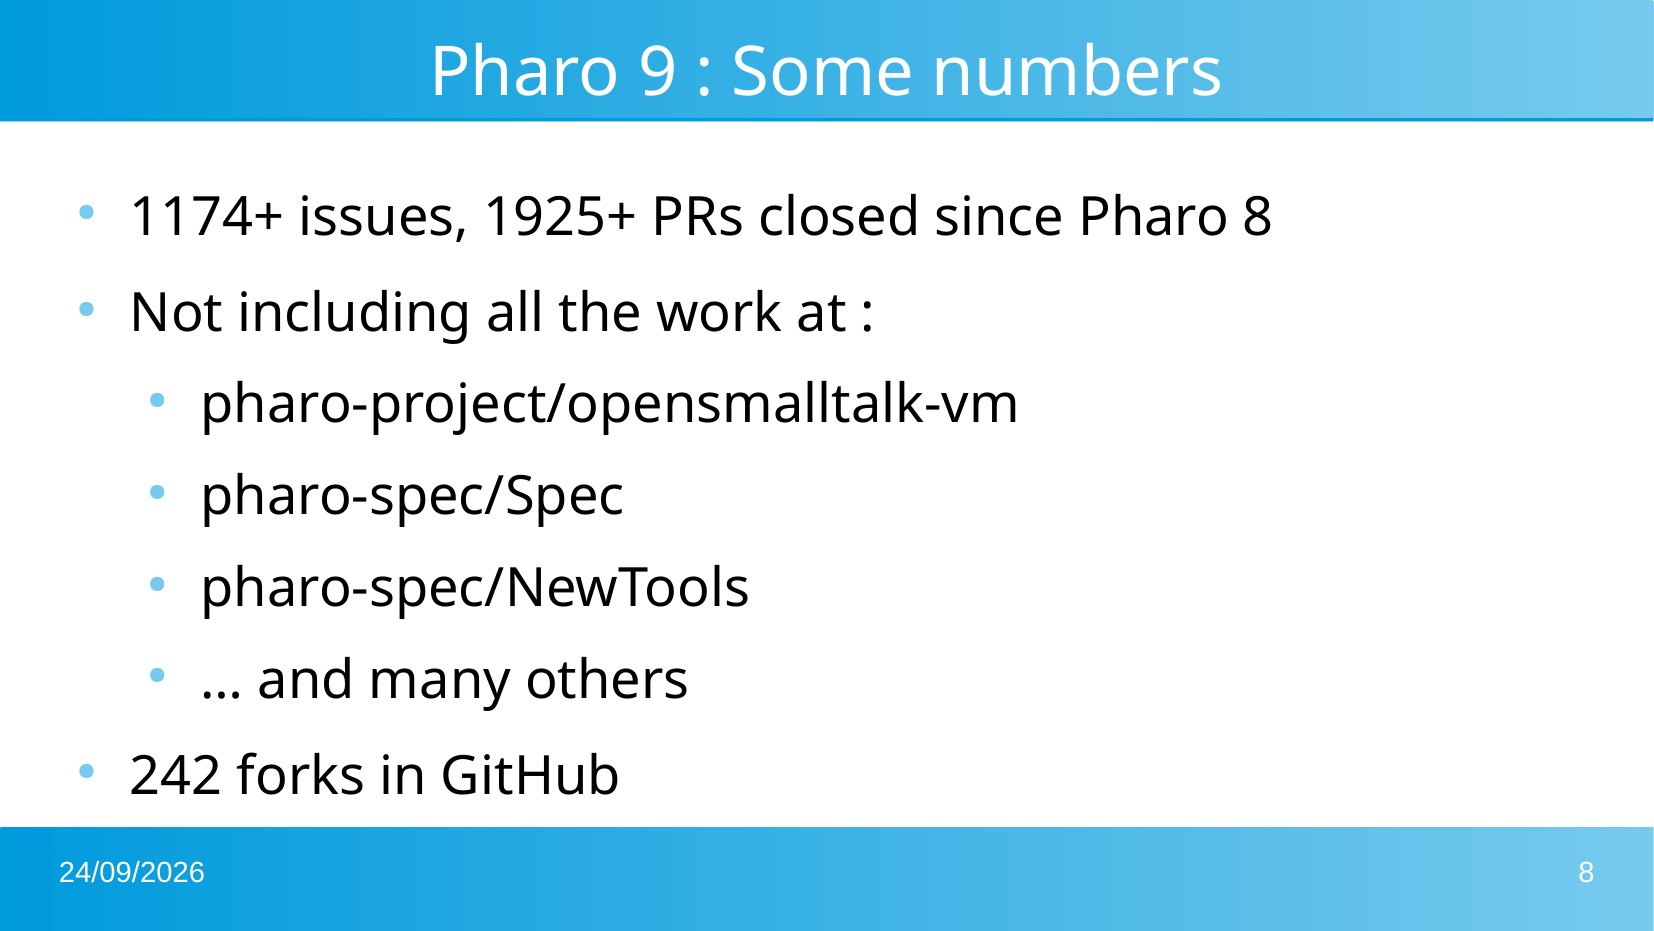

# Pharo 9 : Some numbers
1174+ issues, 1925+ PRs closed since Pharo 8
Not including all the work at :
pharo-project/opensmalltalk-vm
pharo-spec/Spec
pharo-spec/NewTools
… and many others
242 forks in GitHub
8